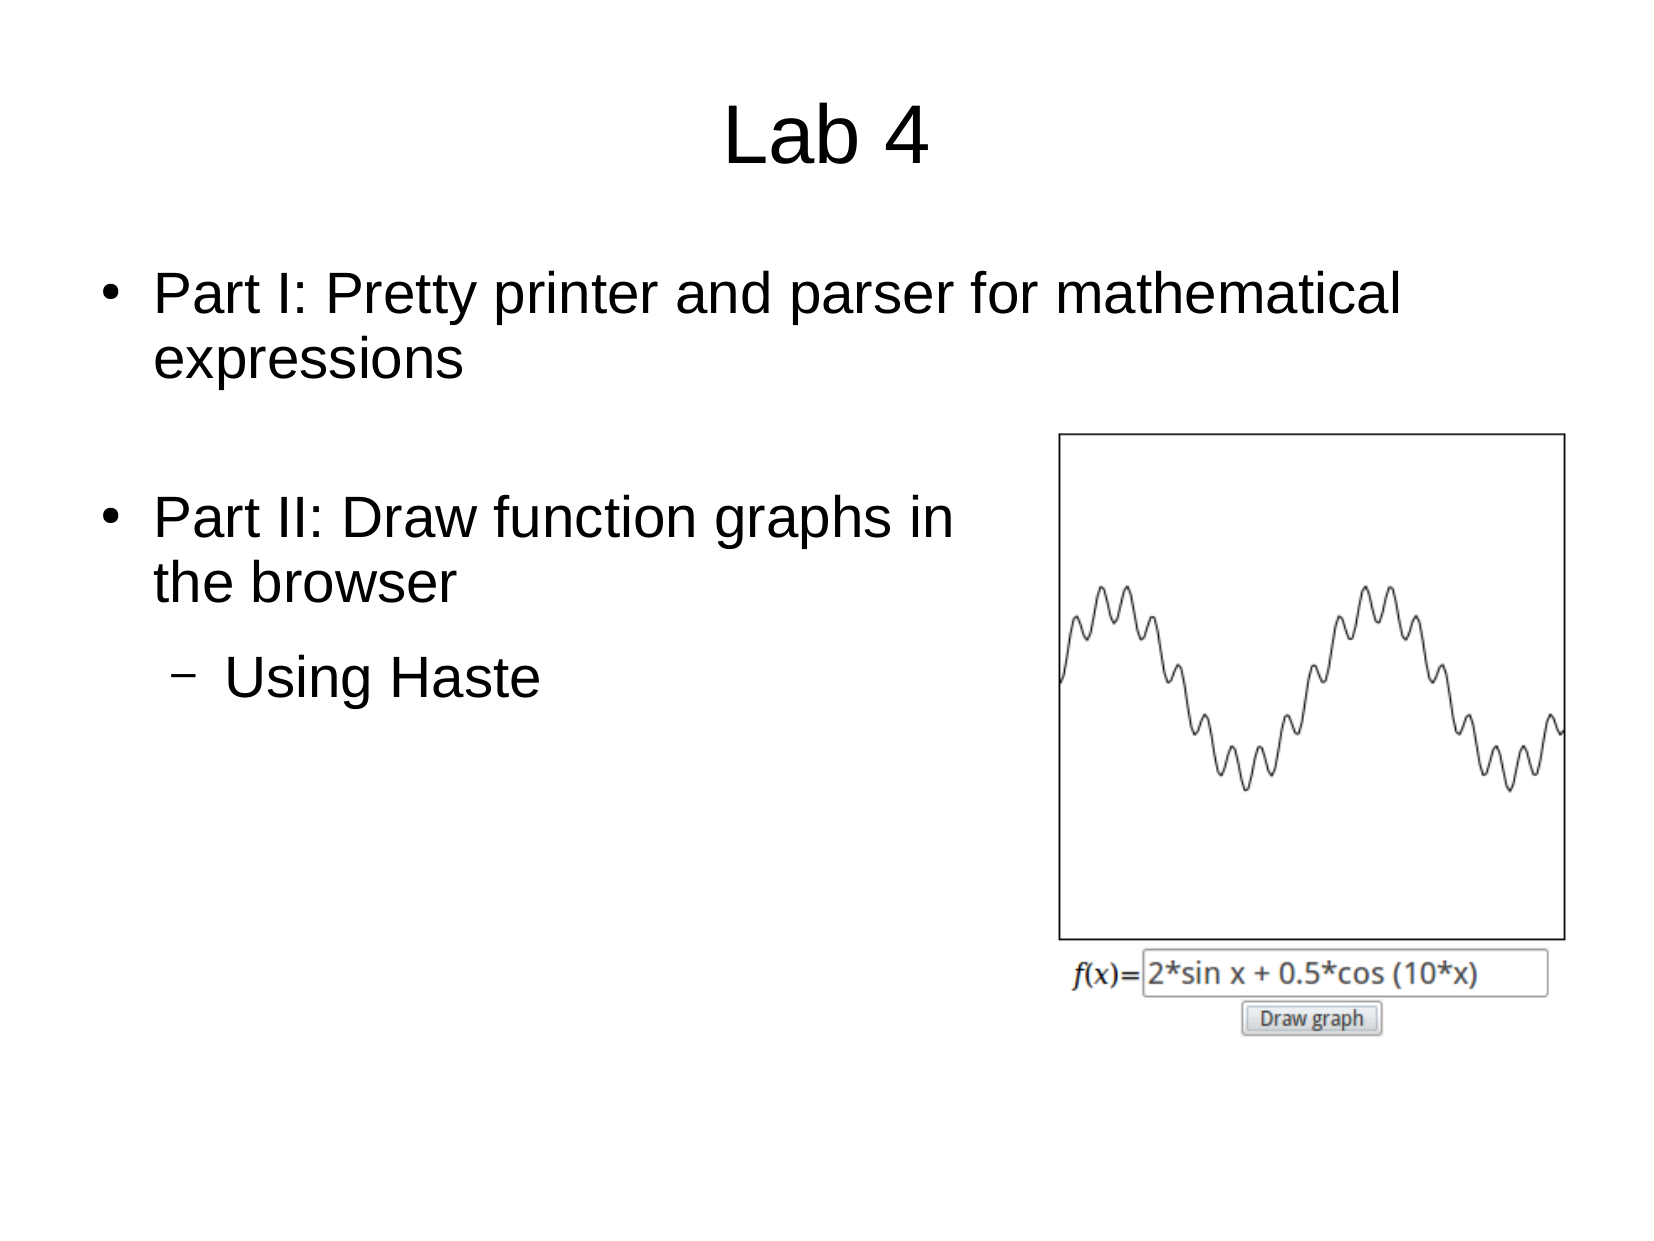

# Lab 4
Part I: Pretty printer and parser for mathematical expressions
Part II: Draw function graphs in
the browser
Using Haste